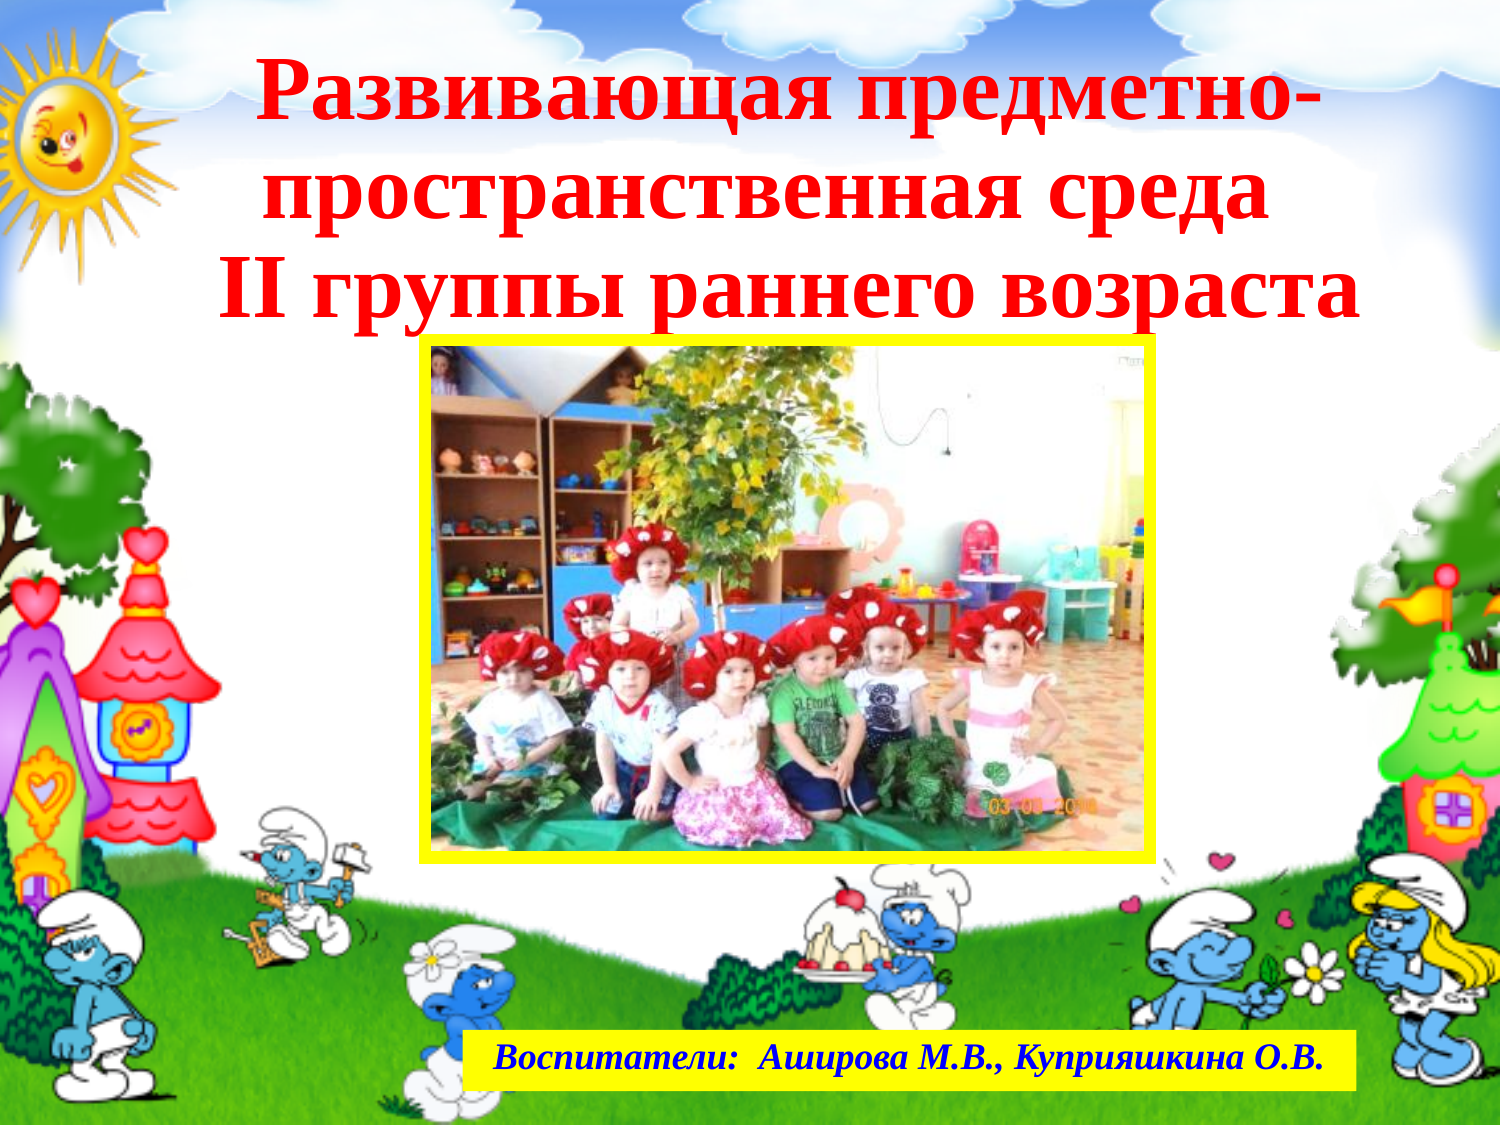

# Развивающая предметно- пространственная среда II группы раннего возраста
Воспитатели: Аширова М.В., Куприяшкина О.В.